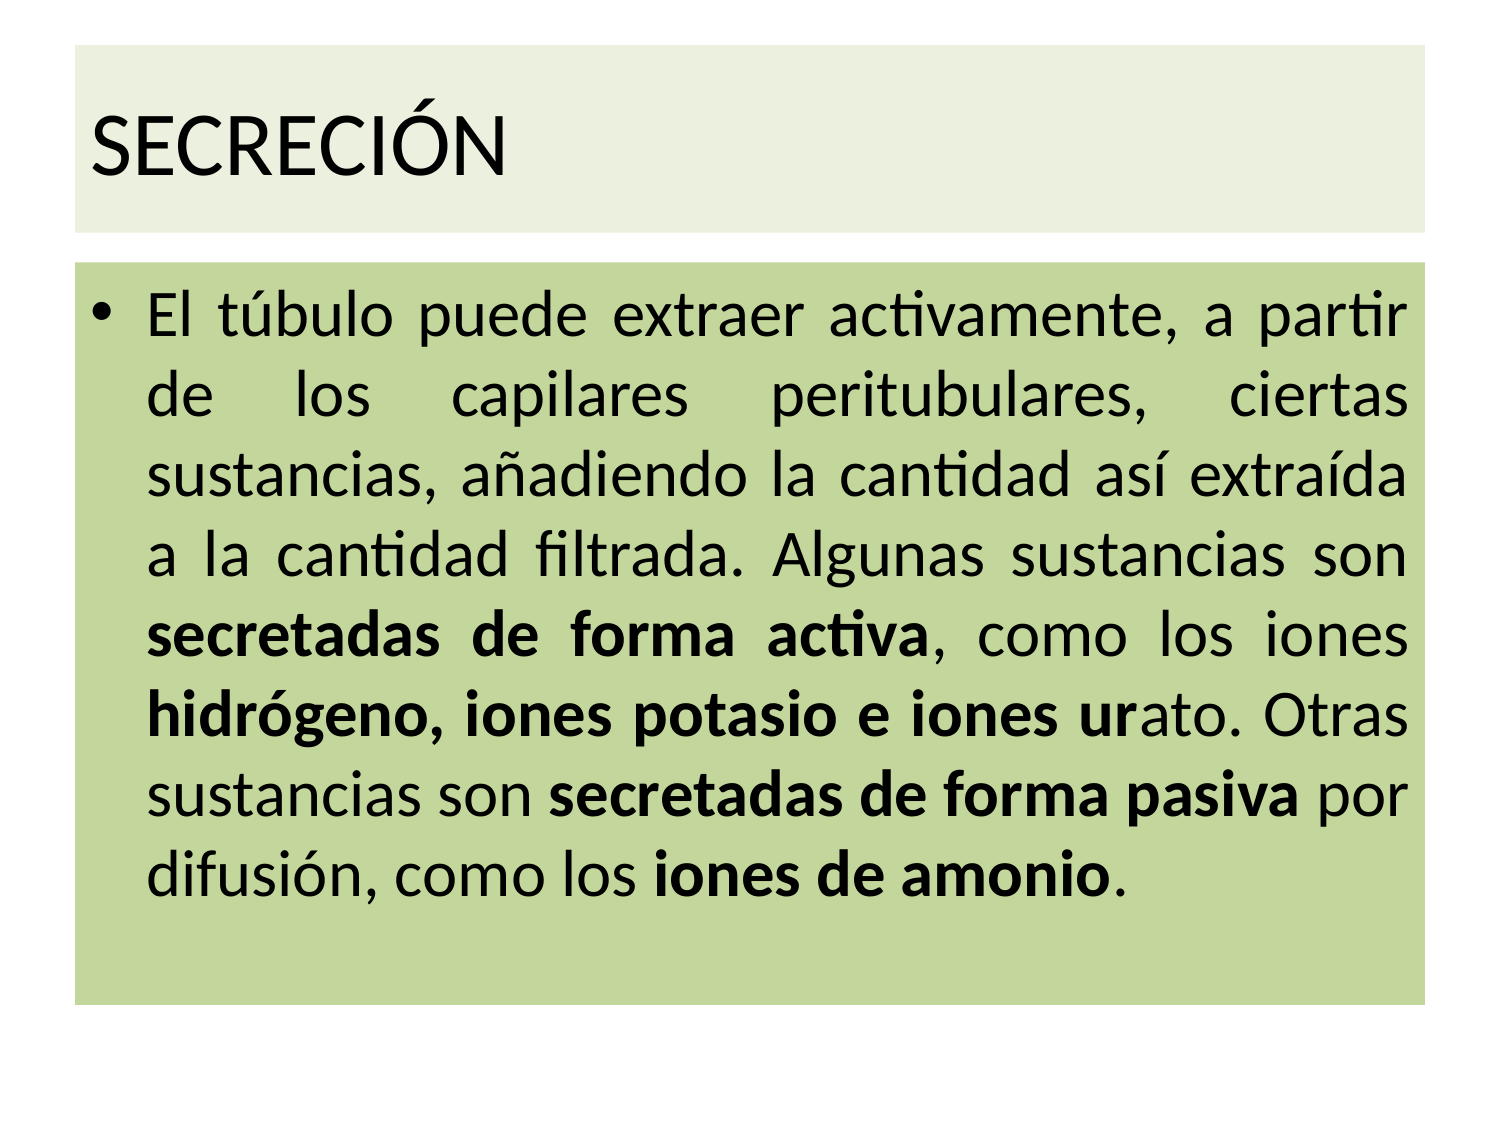

# SECRECIÓN
El túbulo puede extraer activamente, a partir de los capilares peritubulares, ciertas sustancias, añadiendo la cantidad así extraída a la cantidad filtrada. Algunas sustancias son secretadas de forma activa, como los iones hidrógeno, iones potasio e iones urato. Otras sustancias son secretadas de forma pasiva por difusión, como los iones de amonio.